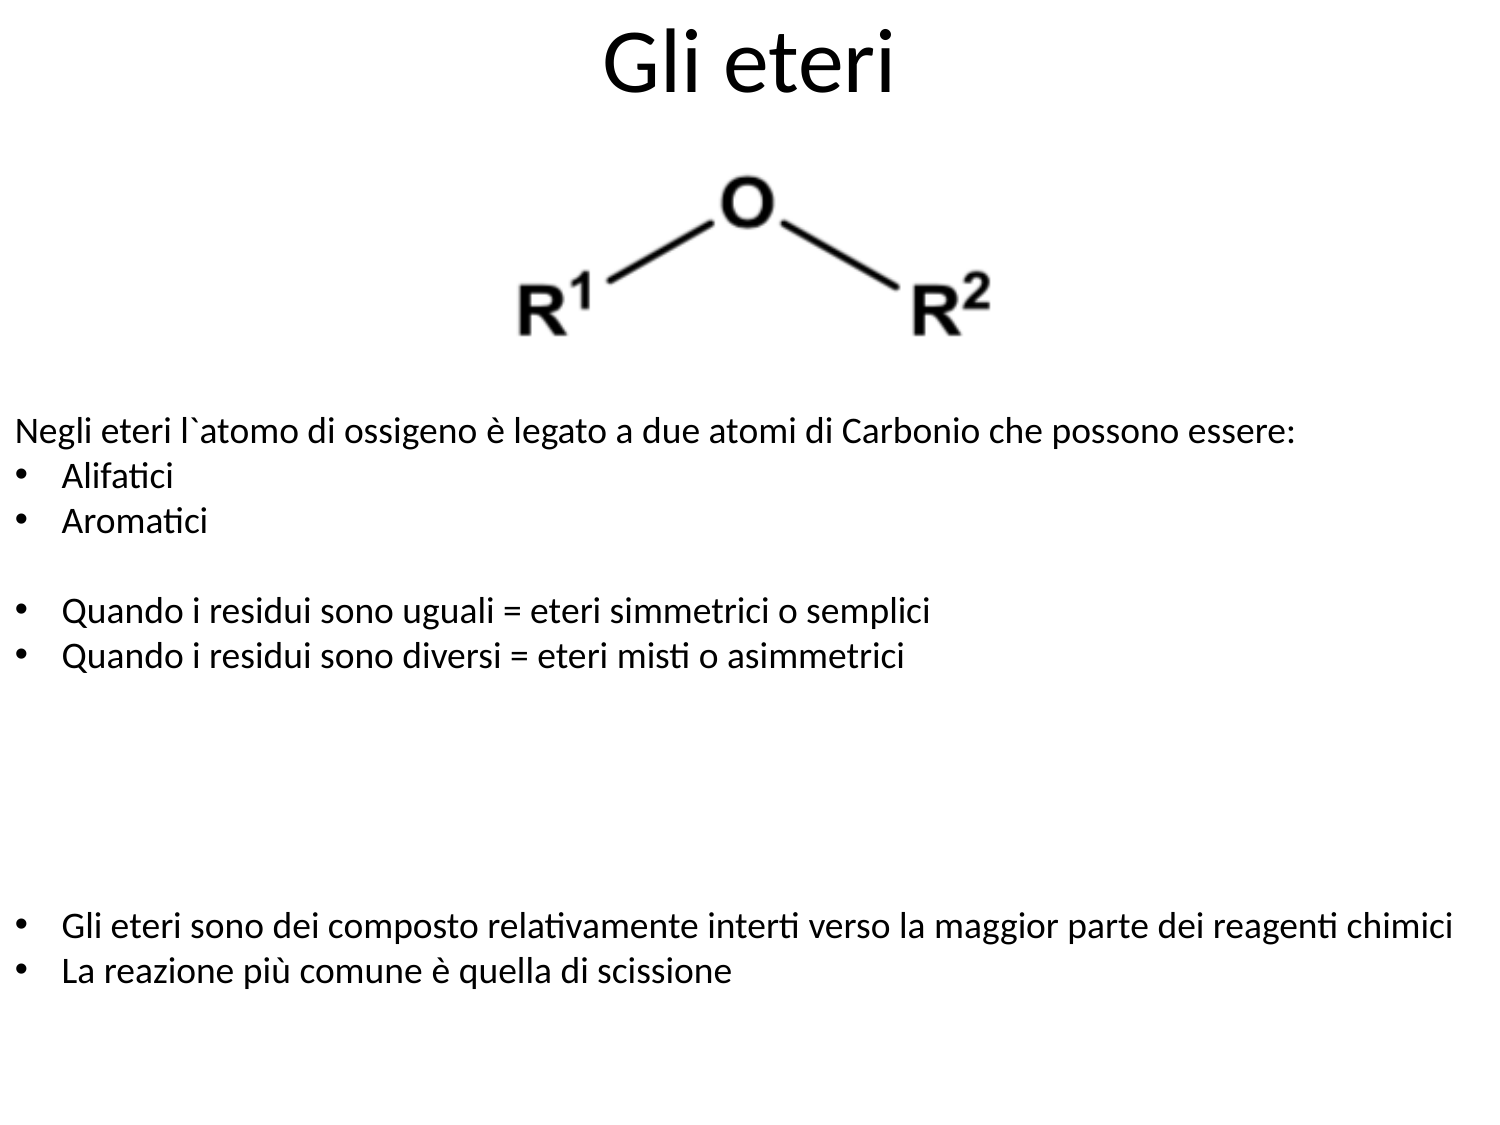

# Gli eteri
Negli eteri l`atomo di ossigeno è legato a due atomi di Carbonio che possono essere:
Alifatici
Aromatici
Quando i residui sono uguali = eteri simmetrici o semplici
Quando i residui sono diversi = eteri misti o asimmetrici
Gli eteri sono dei composto relativamente interti verso la maggior parte dei reagenti chimici
La reazione più comune è quella di scissione